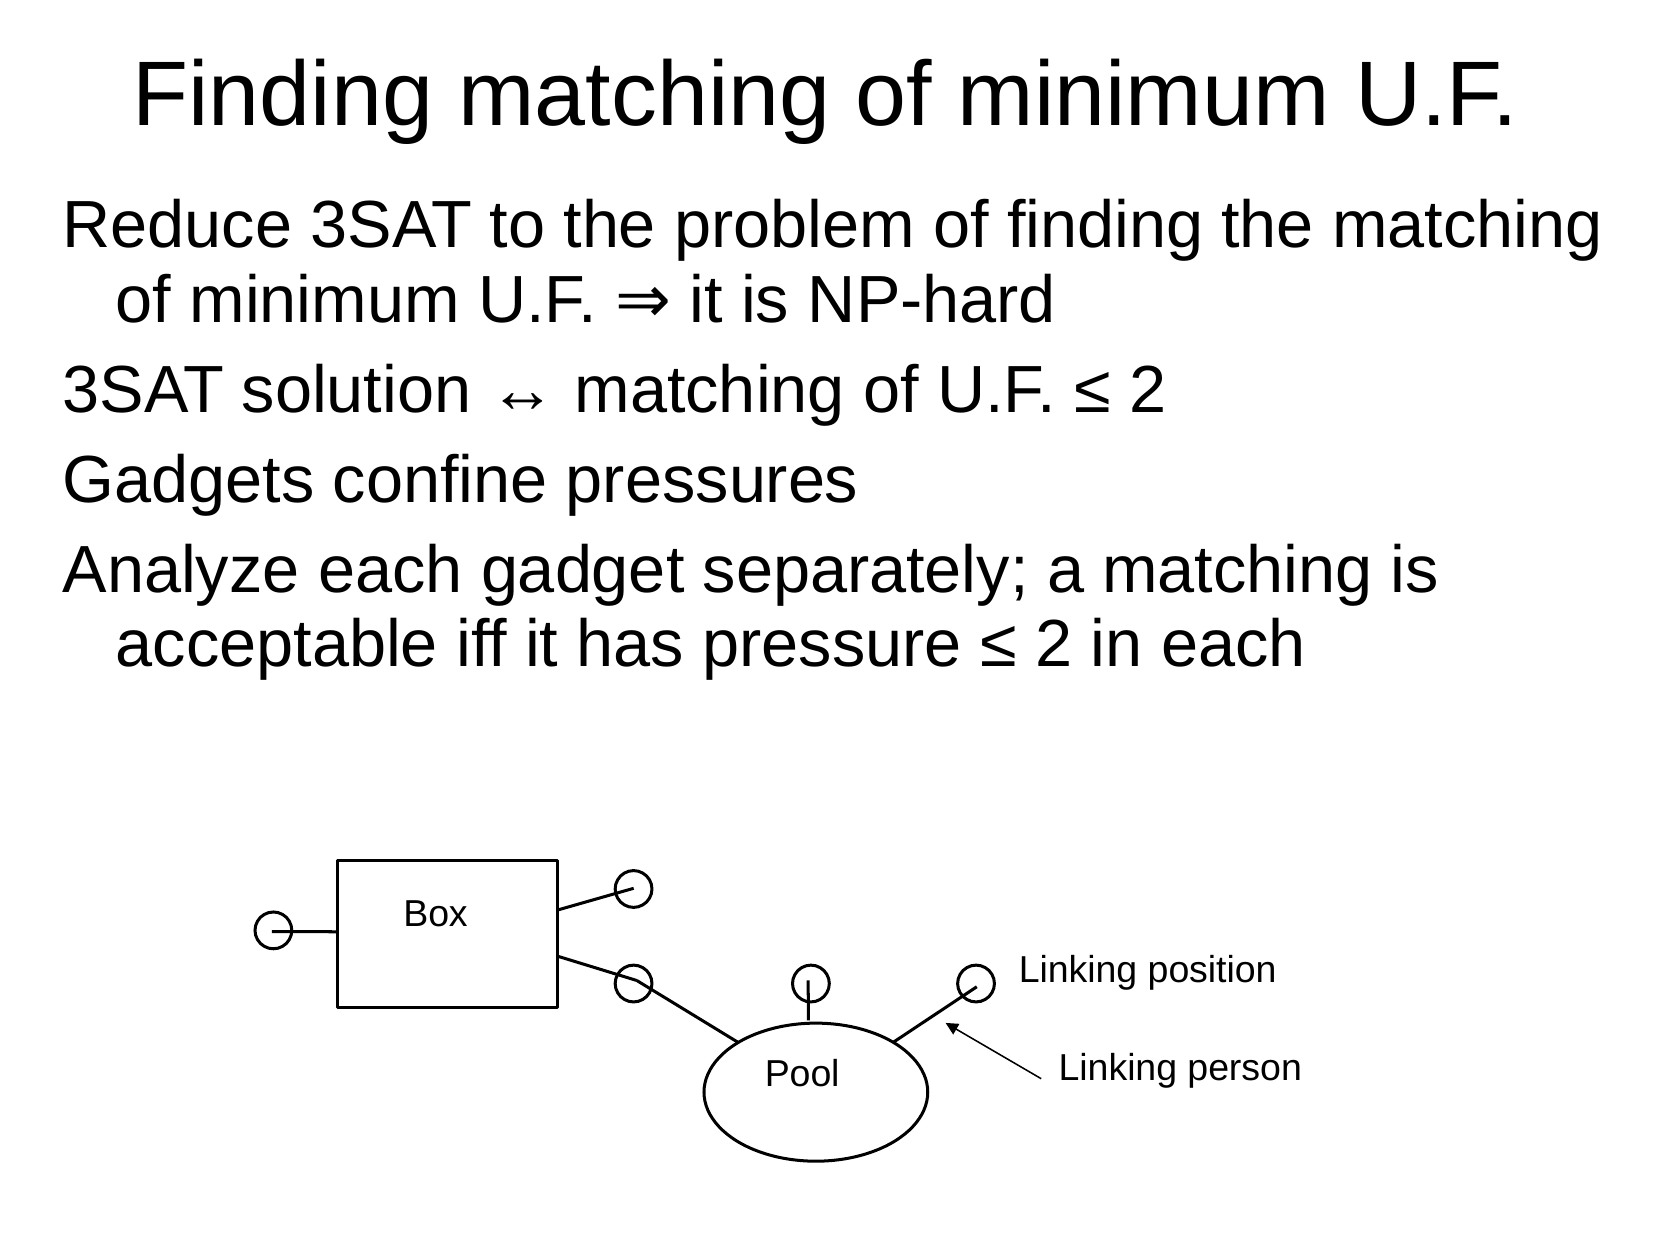

# Finding matching of minimum U.F.
Reduce 3SAT to the problem of finding the matching of minimum U.F. ⇒ it is NP-hard
3SAT solution ↔ matching of U.F. ≤ 2
Gadgets confine pressures
Analyze each gadget separately; a matching is acceptable iff it has pressure ≤ 2 in each
Box
Linking position
Linking person
Pool